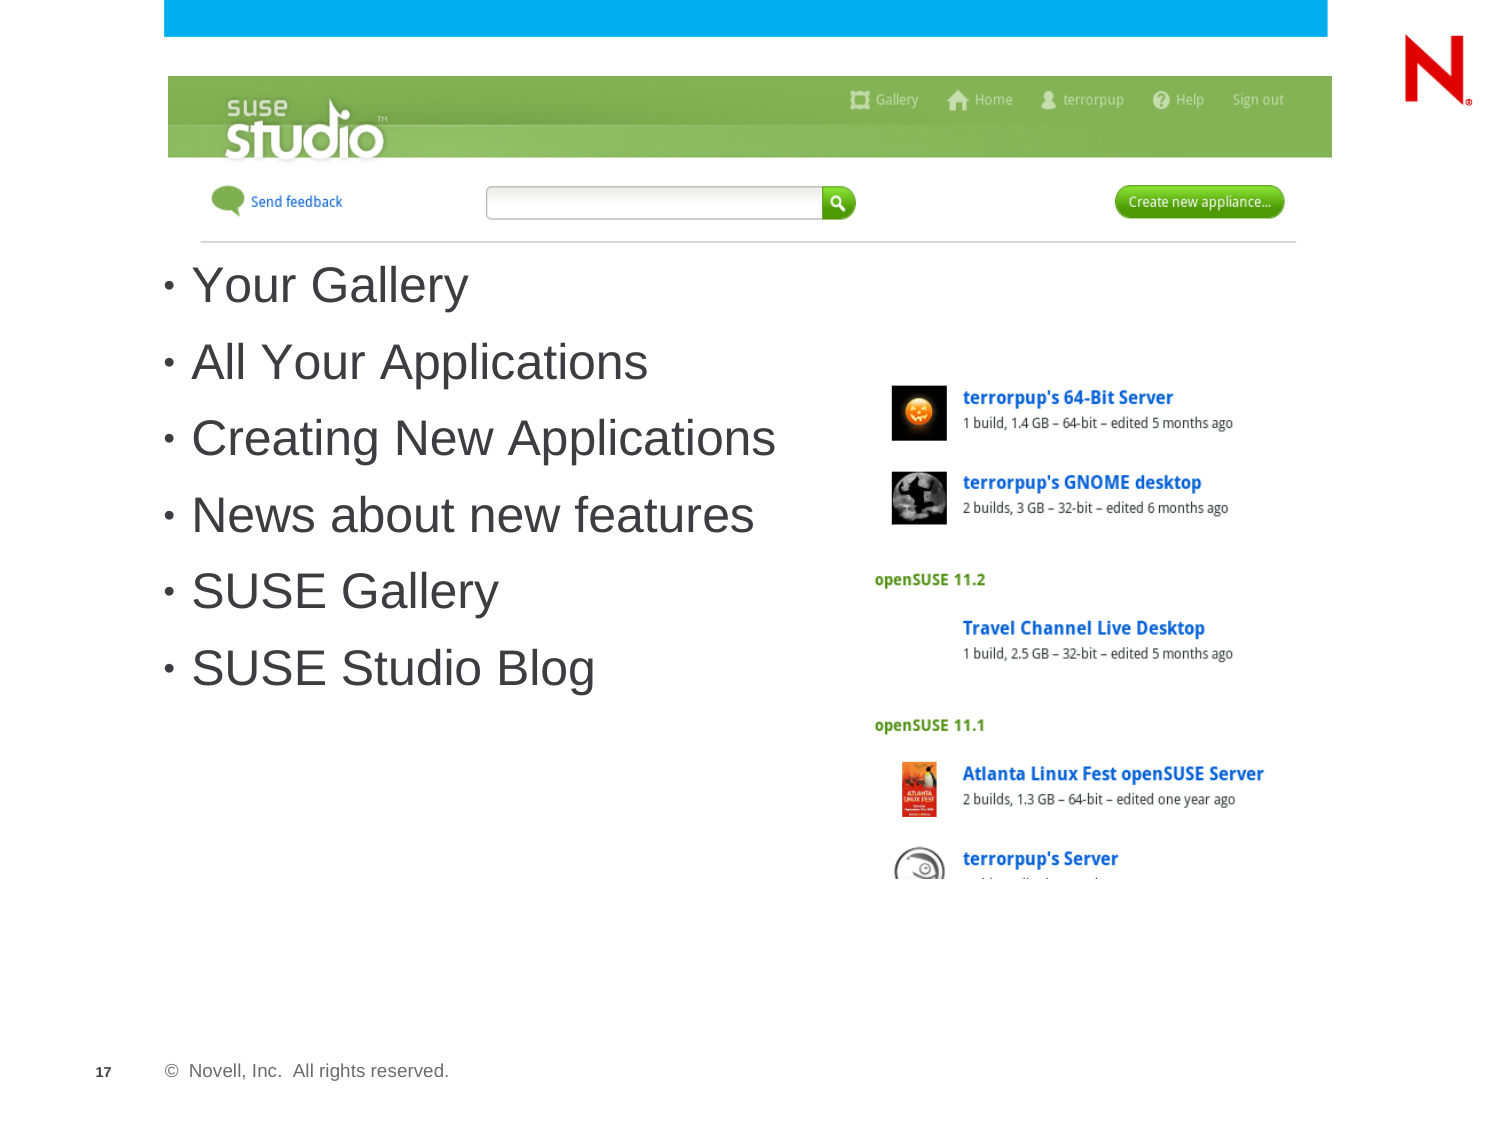

# Your Gallery
All Your Applications
Creating New Applications
News about new features
SUSE Gallery
SUSE Studio Blog